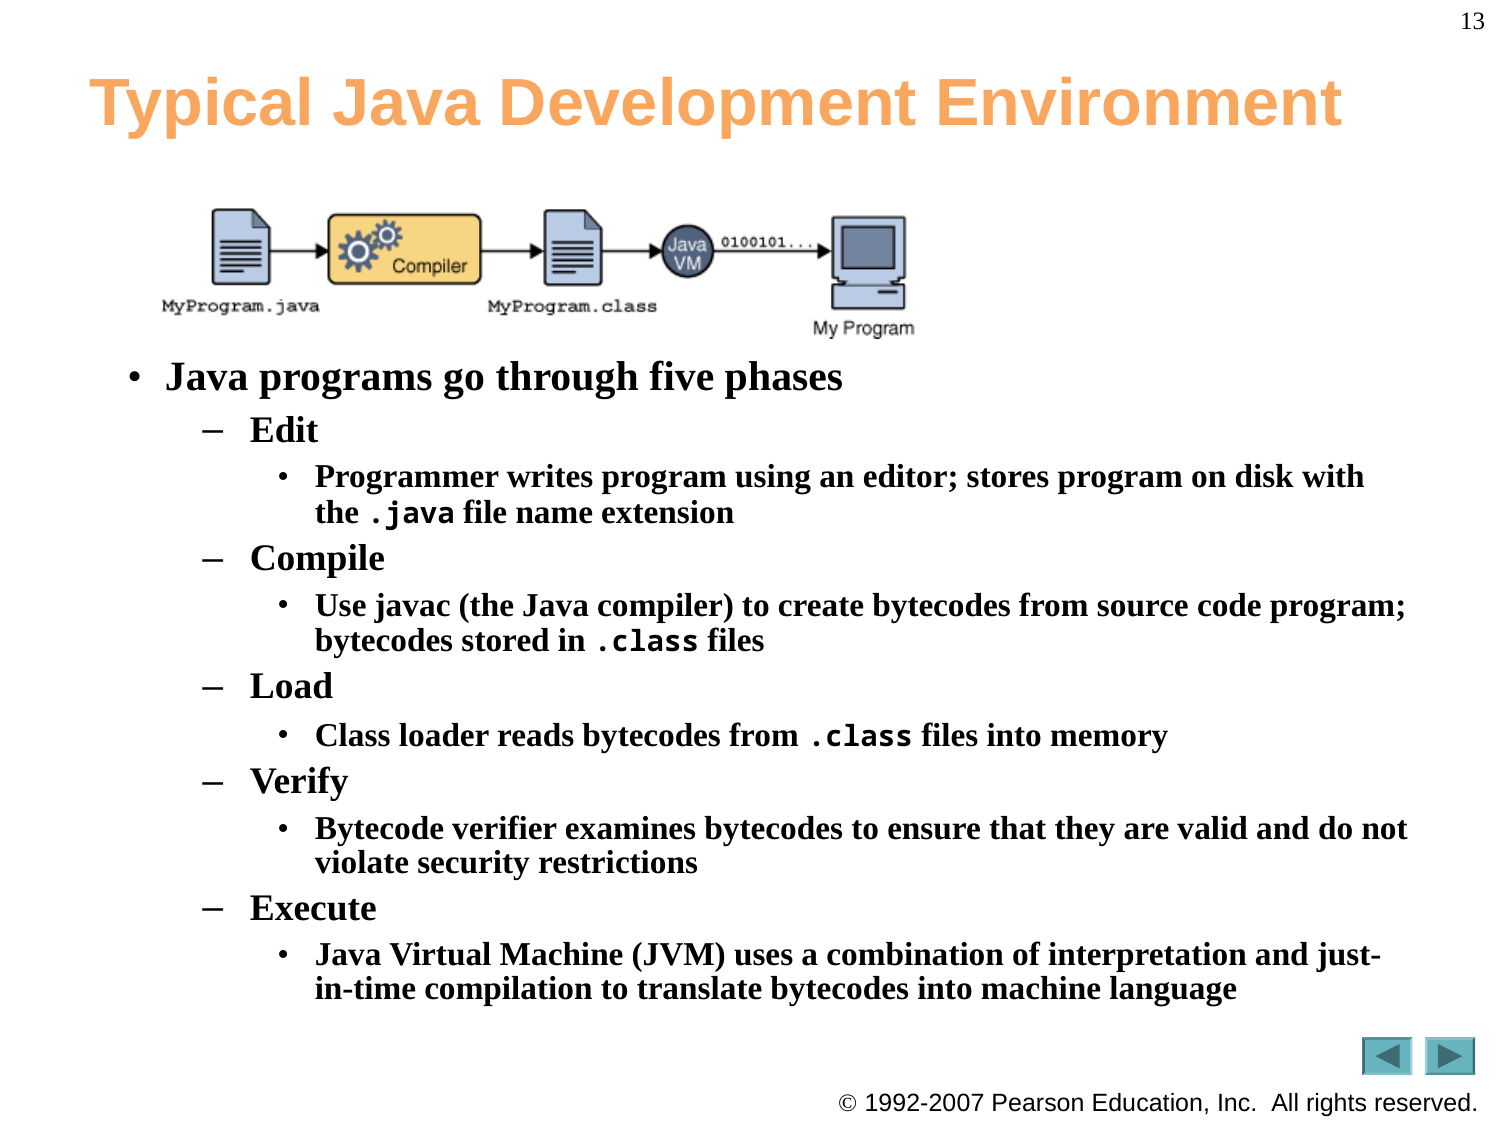

13
# Typical Java Development Environment
Java programs go through five phases
Edit
Programmer writes program using an editor; stores program on disk with the .java file name extension
Compile
Use javac (the Java compiler) to create bytecodes from source code program; bytecodes stored in .class files
Load
Class loader reads bytecodes from .class files into memory
Verify
Bytecode verifier examines bytecodes to ensure that they are valid and do not violate security restrictions
Execute
Java Virtual Machine (JVM) uses a combination of interpretation and just-in-time compilation to translate bytecodes into machine language